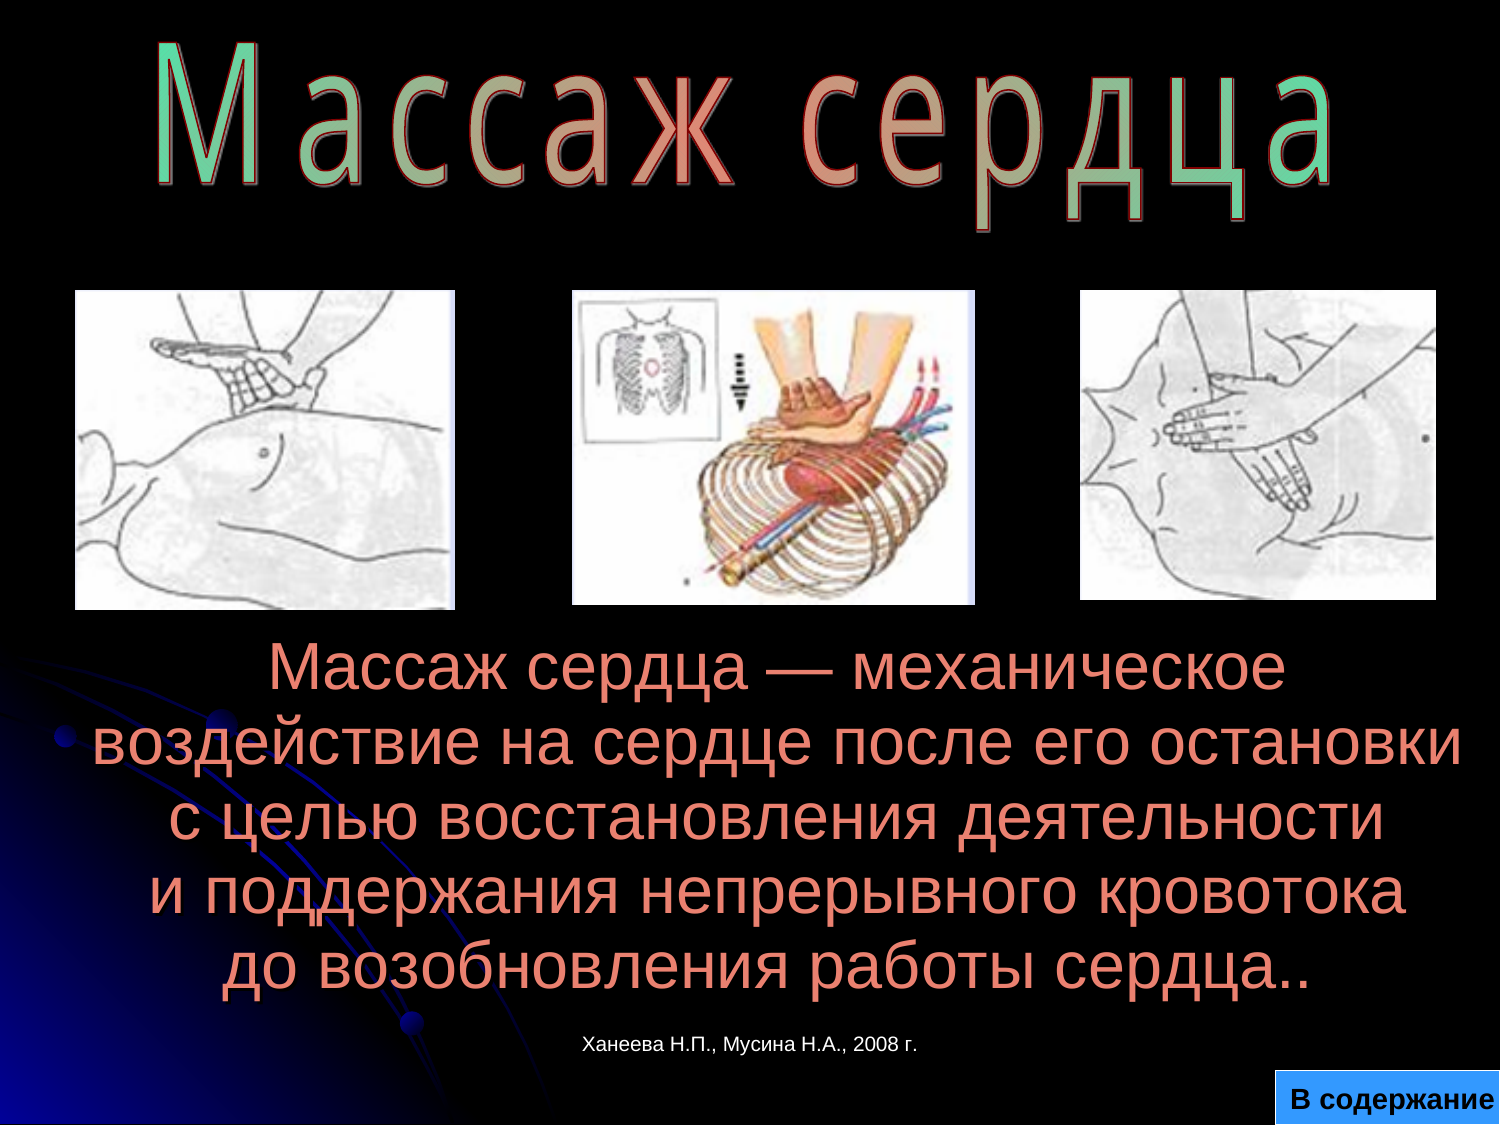

Массаж сердца
# Массаж сердца — механическое воздействие на сердце после его остановки с целью восстановления деятельности и поддержания непрерывного кровотока до возобновления работы сердца..
Ханеева Н.П., Мусина Н.А., 2008 г.
В содержание